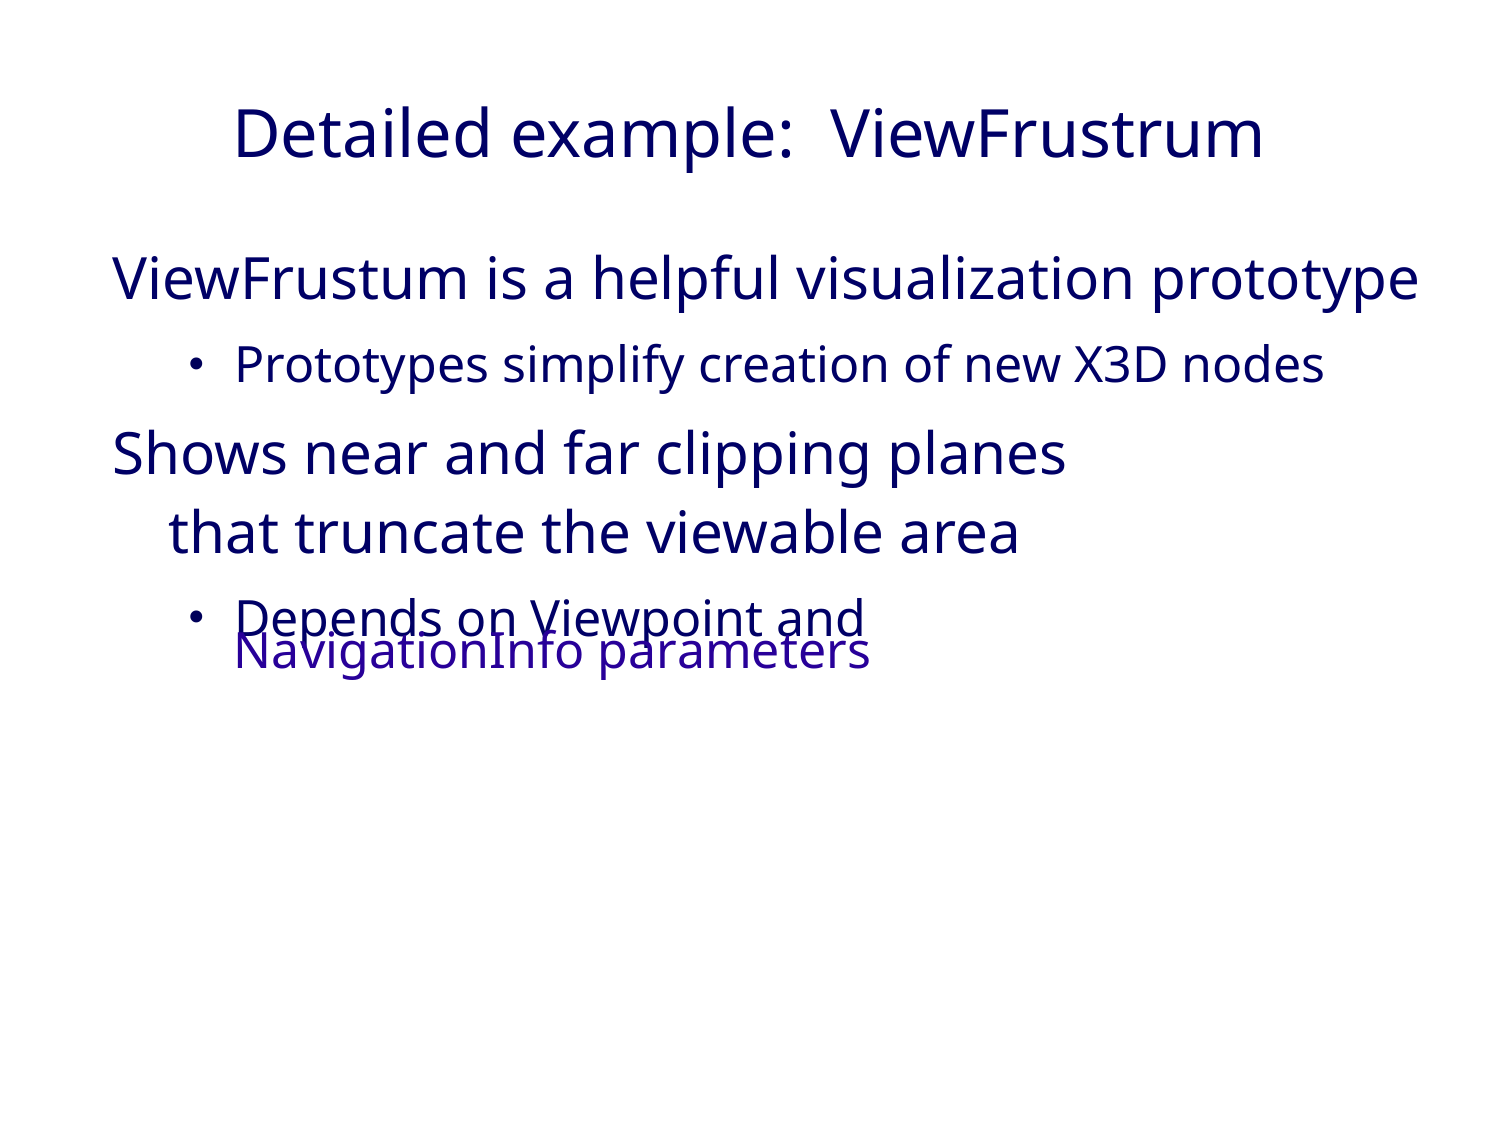

# Detailed example: ViewFrustrum
ViewFrustum is a helpful visualization prototype
Prototypes simplify creation of new X3D nodes
Shows near and far clipping planes that truncate the viewable area
Depends on Viewpoint and
NavigationInfo parameters